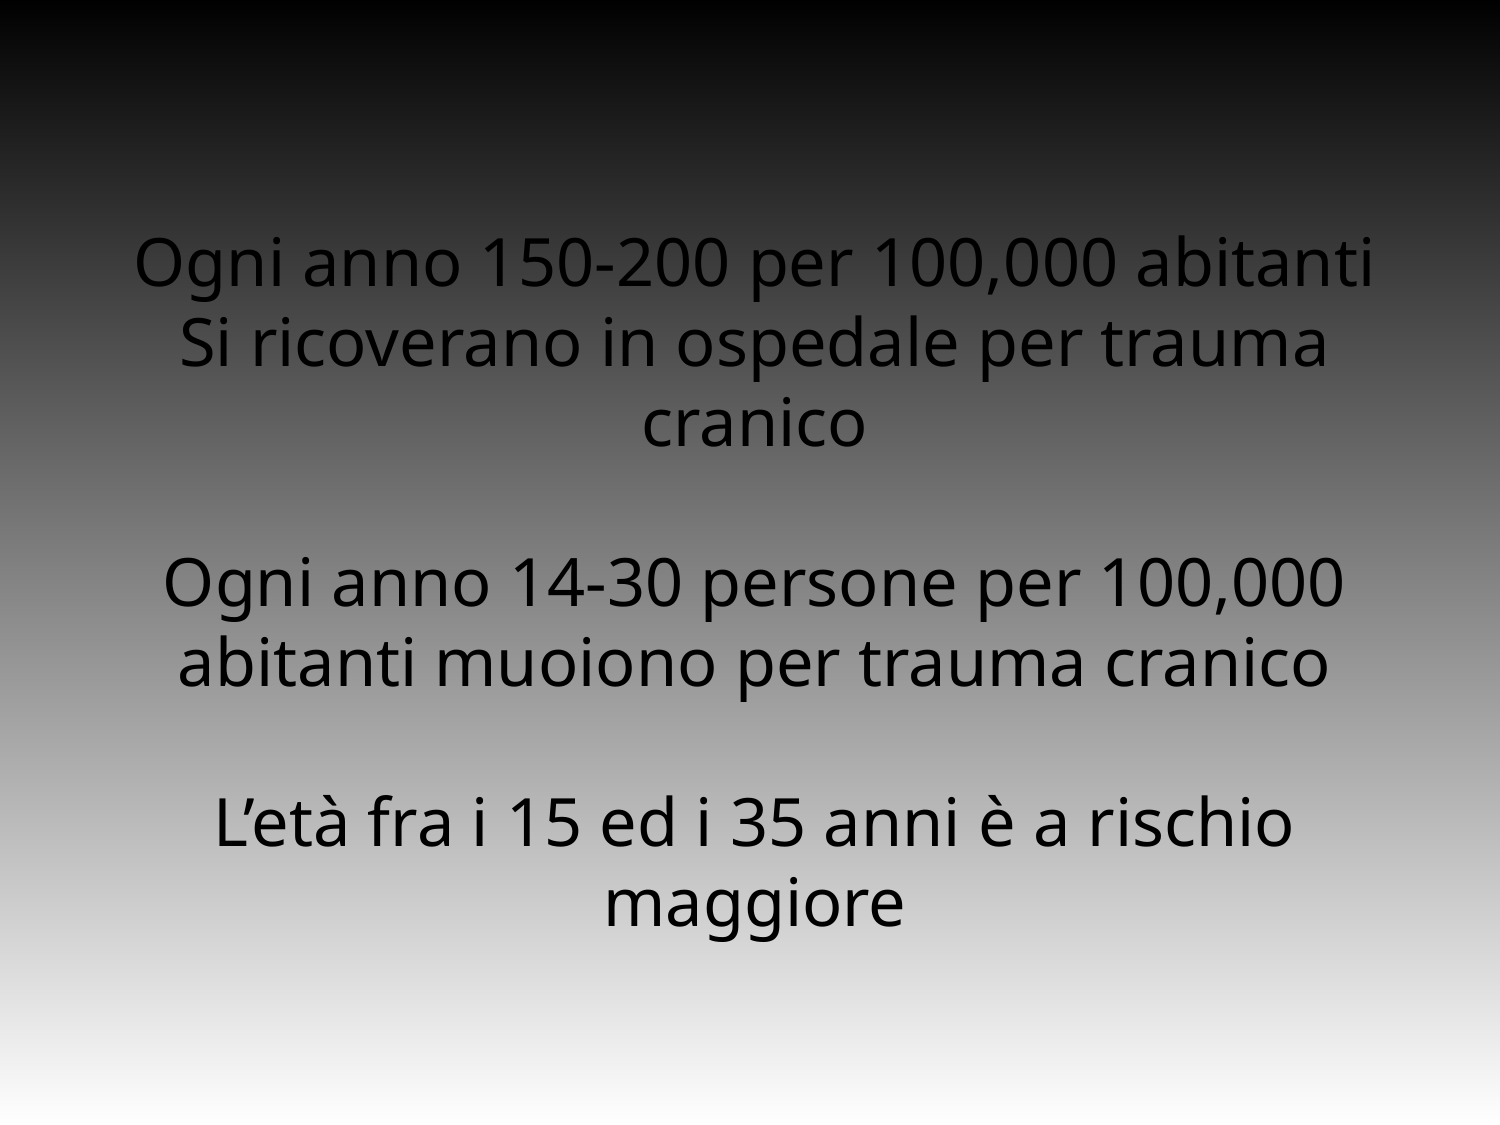

Ogni anno 150-200 per 100,000 abitanti
Si ricoverano in ospedale per trauma cranico
Ogni anno 14-30 persone per 100,000 abitanti muoiono per trauma cranico
L’età fra i 15 ed i 35 anni è a rischio maggiore